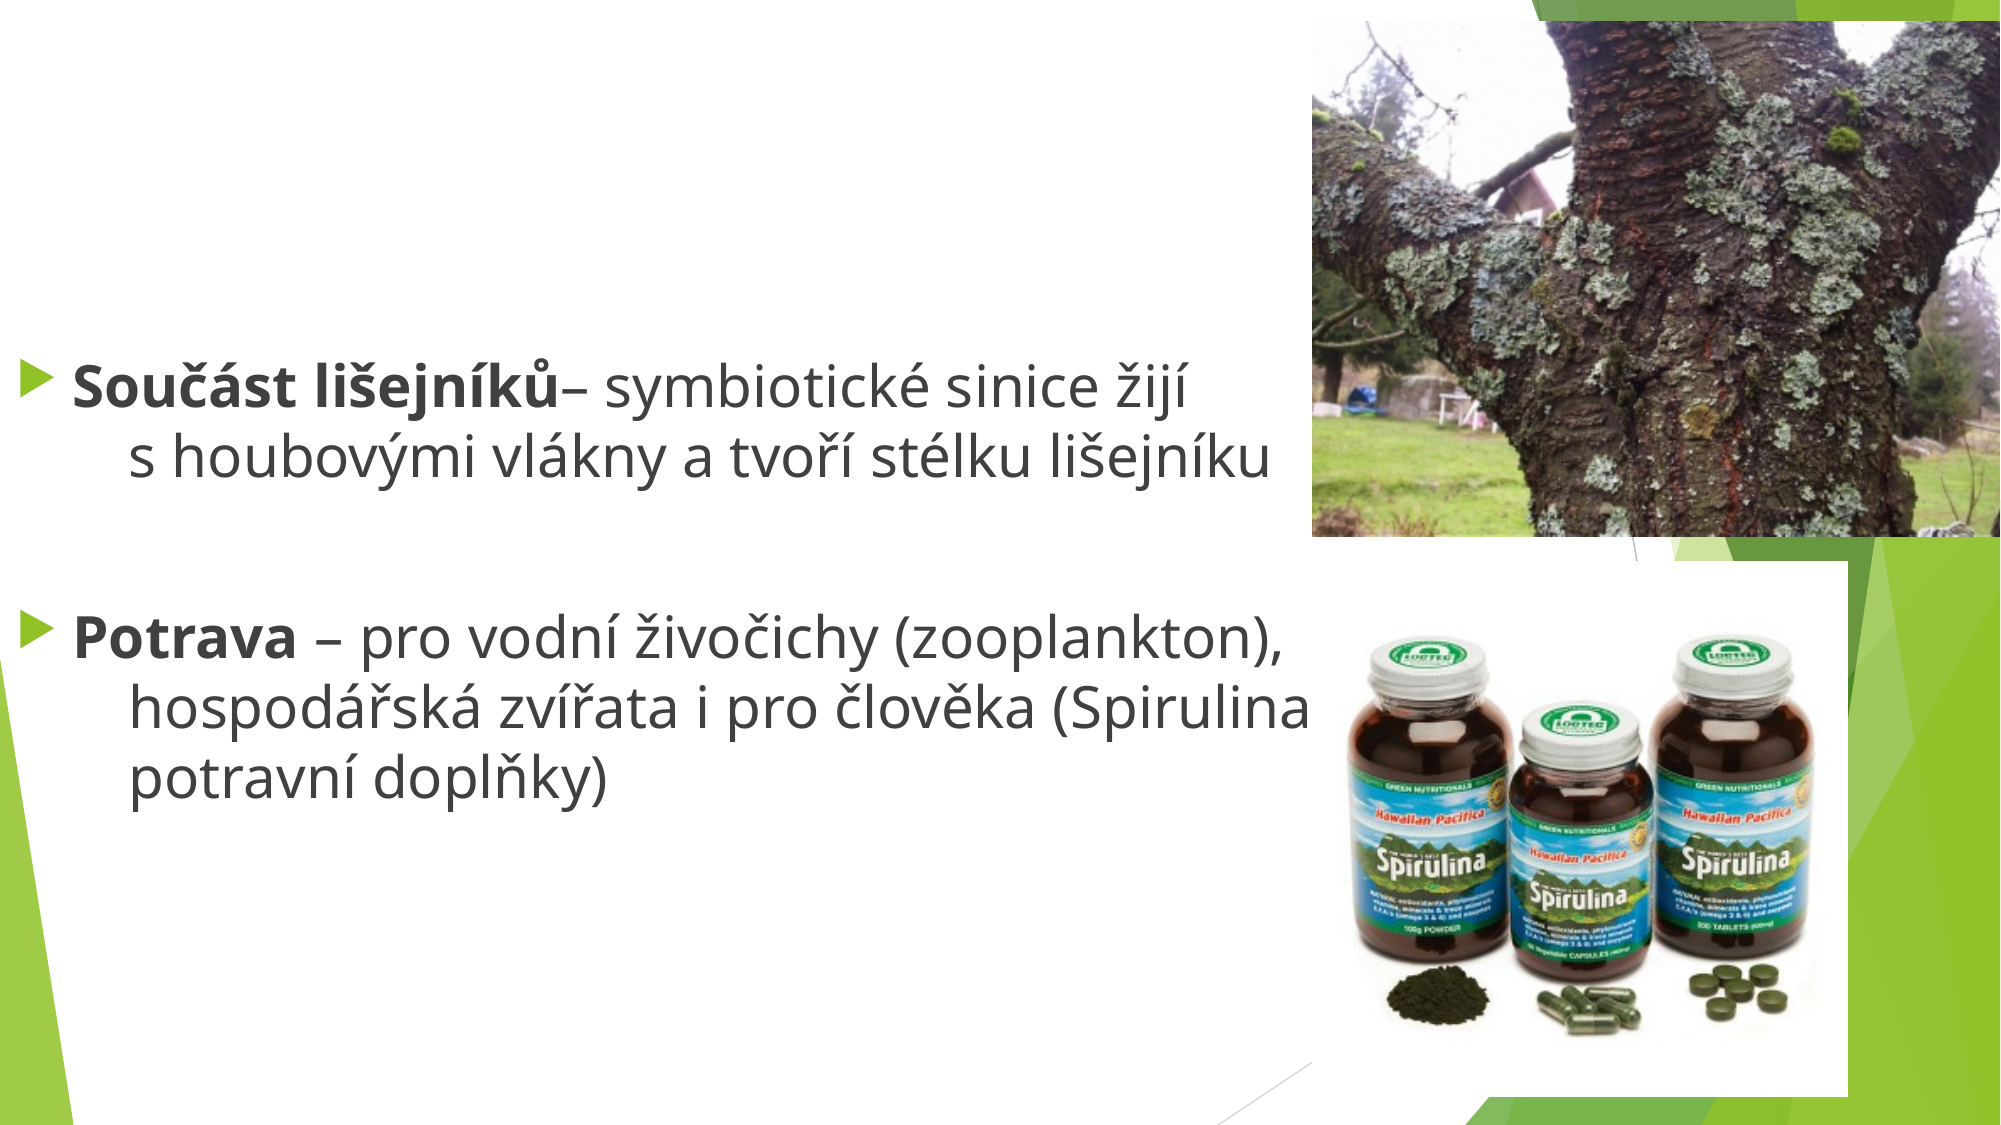

#
Součást lišejníků– symbiotické sinice žijí s houbovými vlákny a tvoří stélku lišejníku
Potrava – pro vodní živočichy (zooplankton), hospodářská zvířata i pro člověka (Spirulina – potravní doplňky)